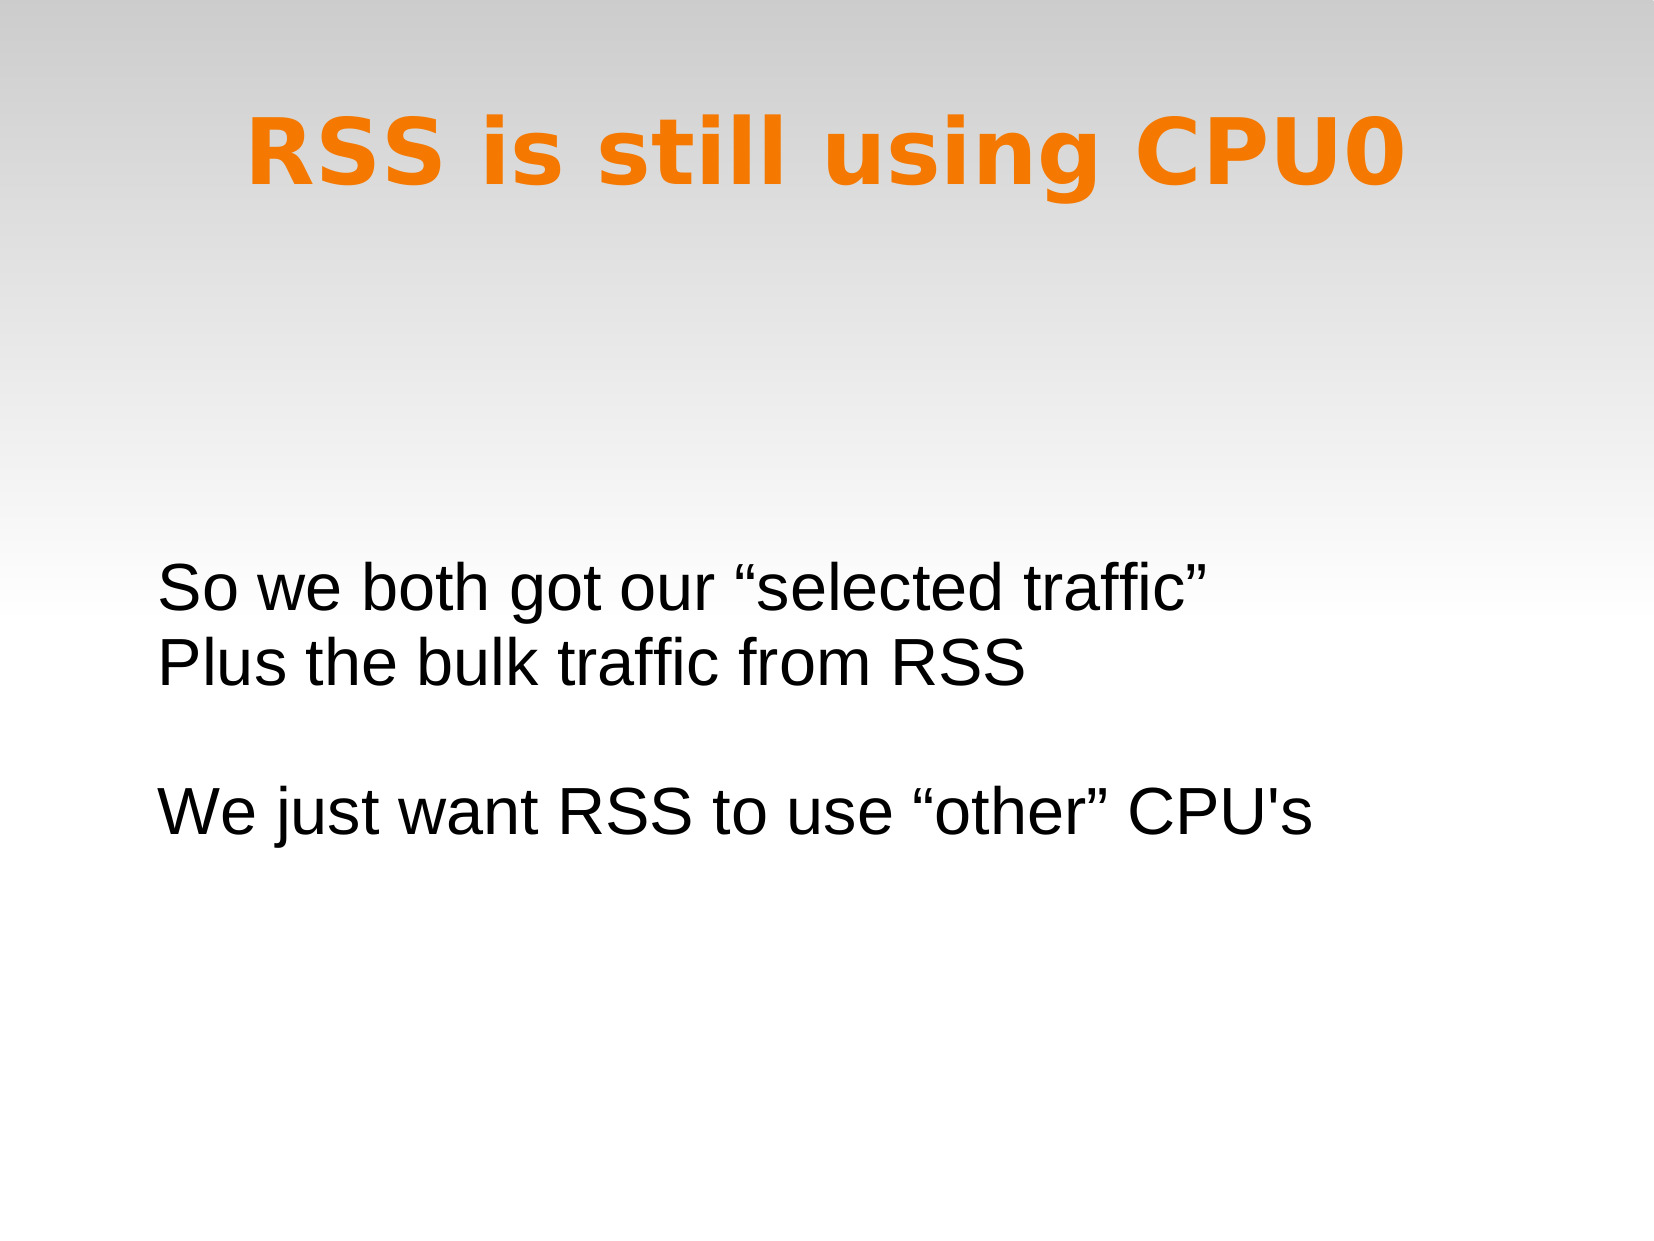

# RSS is still using CPU0
	So we both got our “selected traffic”
	Plus the bulk traffic from RSS
	We just want RSS to use “other” CPU's